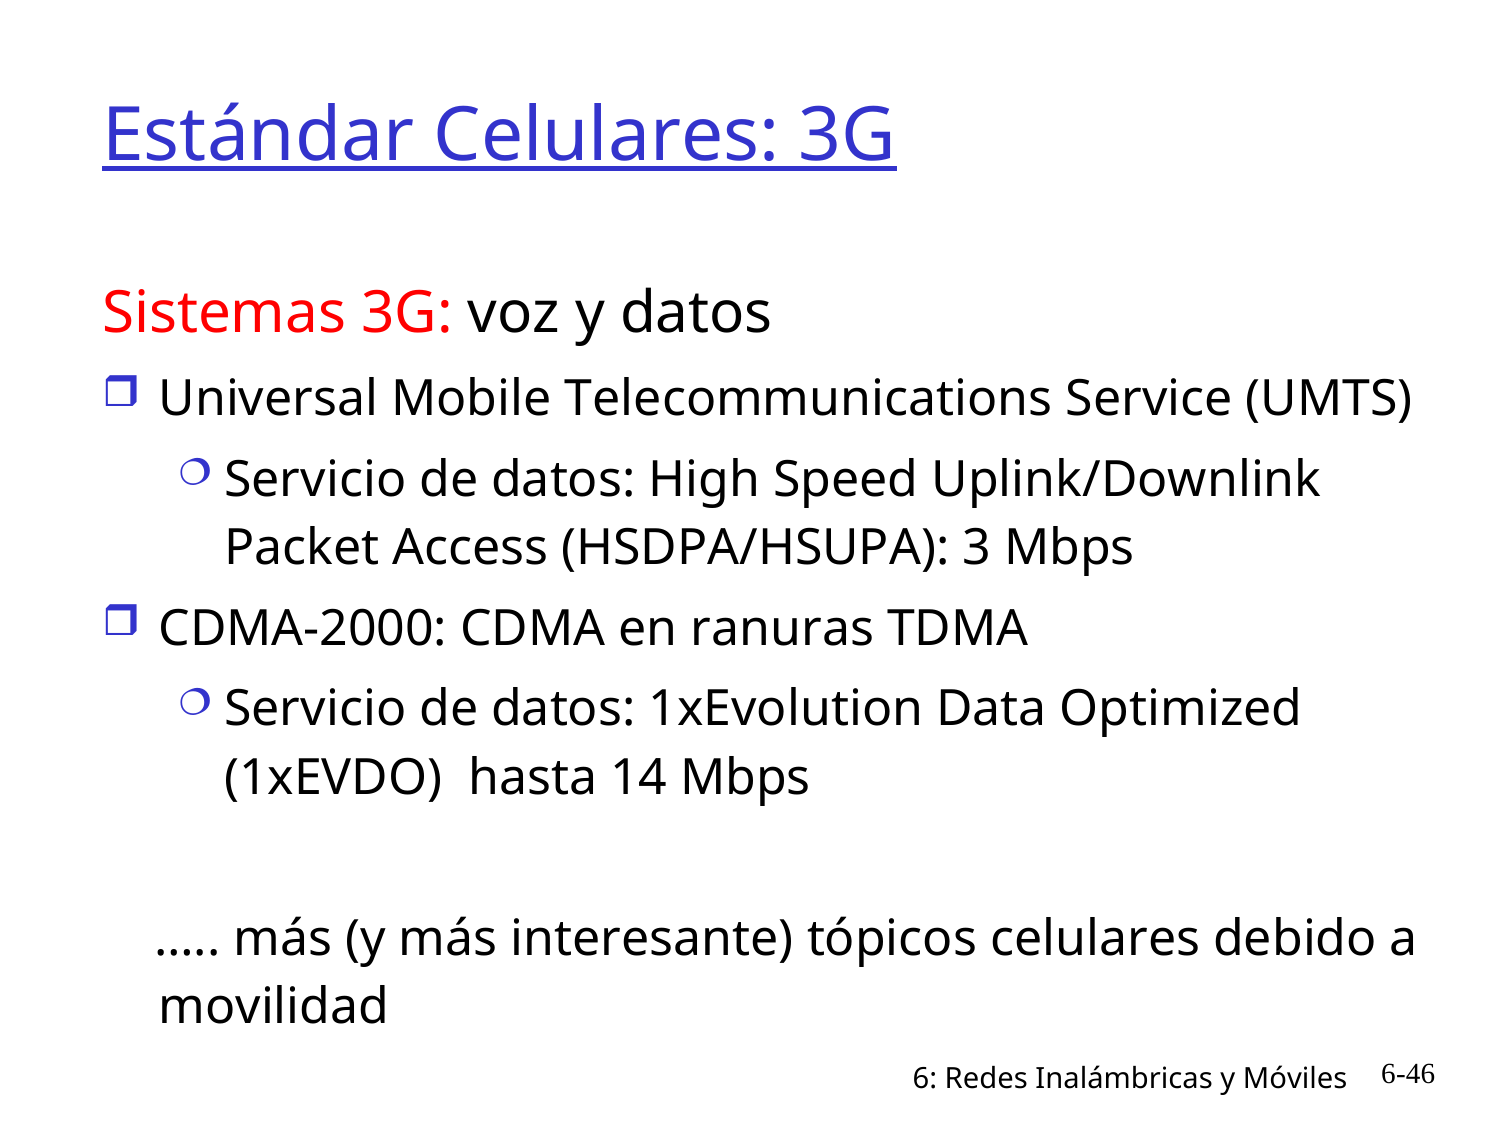

# Estándar Celulares: 3G
Sistemas 3G: voz y datos
Universal Mobile Telecommunications Service (UMTS)
Servicio de datos: High Speed Uplink/Downlink Packet Access (HSDPA/HSUPA): 3 Mbps
CDMA-2000: CDMA en ranuras TDMA
Servicio de datos: 1xEvolution Data Optimized (1xEVDO) hasta 14 Mbps
 ….. más (y más interesante) tópicos celulares debido a movilidad
46